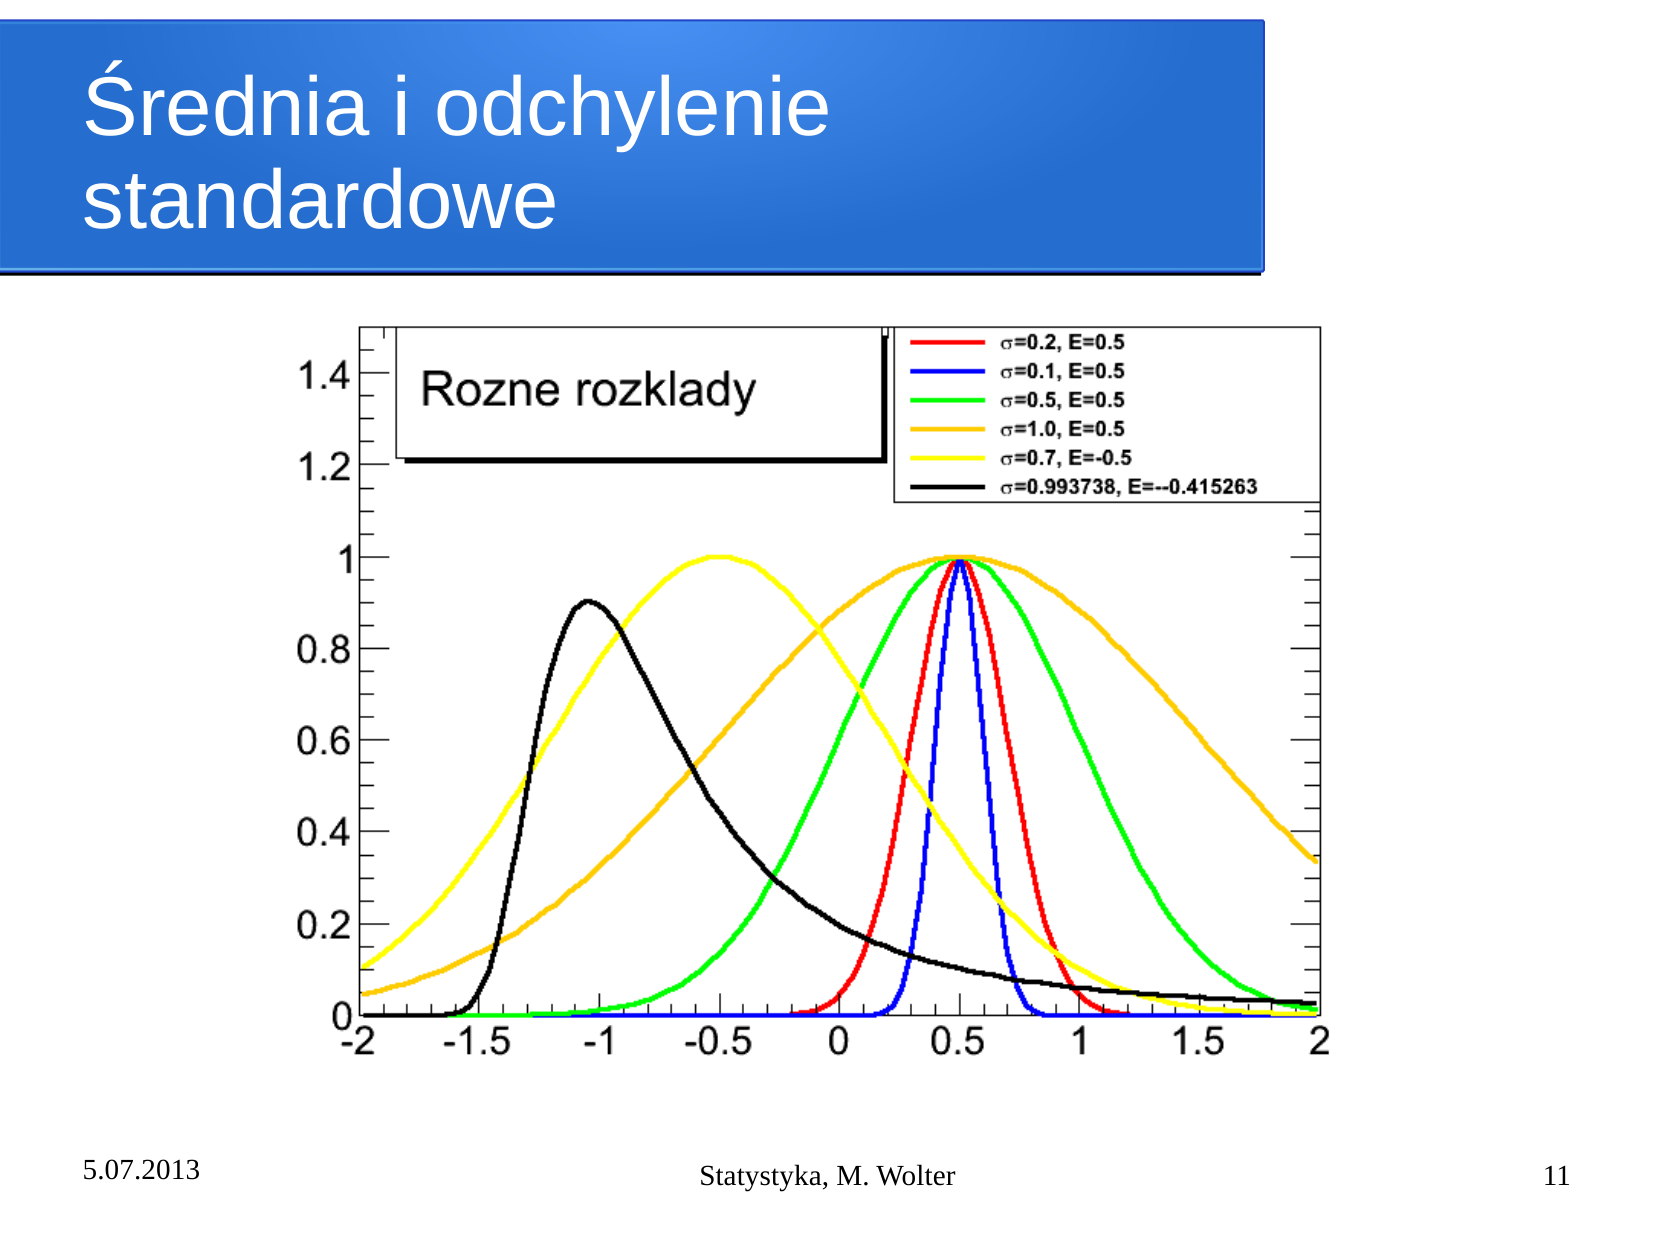

# Średnia i odchylenie standardowe
5.07.2013
Statystyka, M. Wolter
11